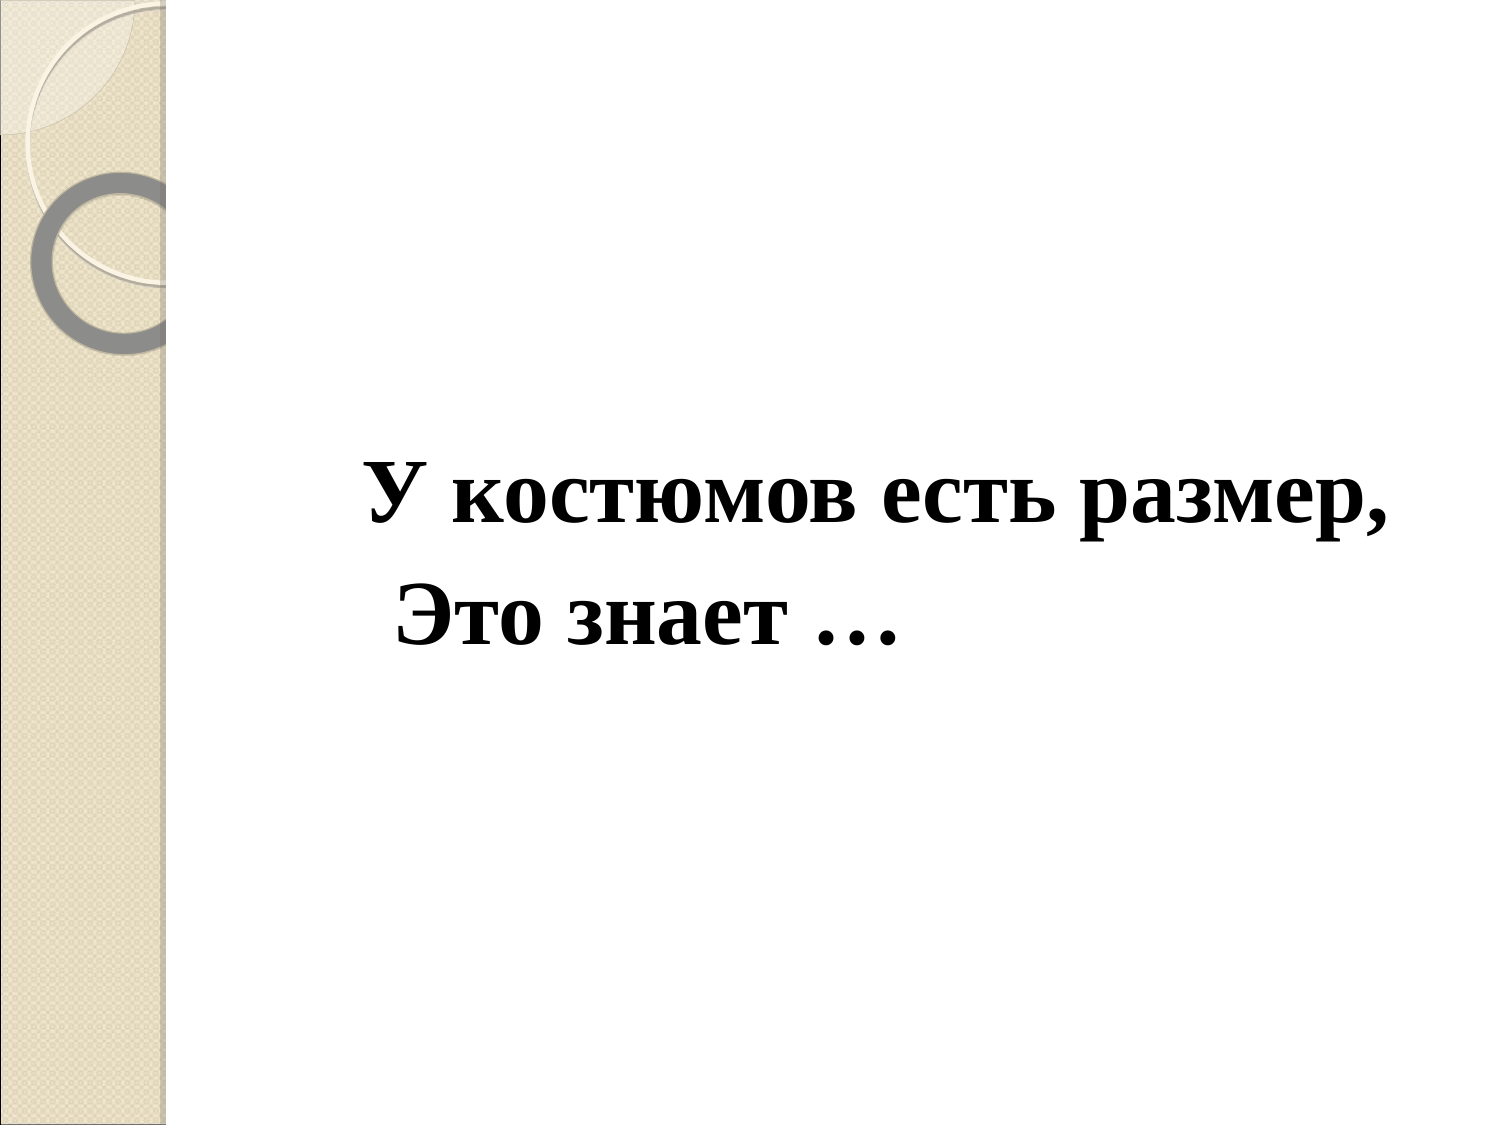

#
У костюмов есть размер,
 Это знает …